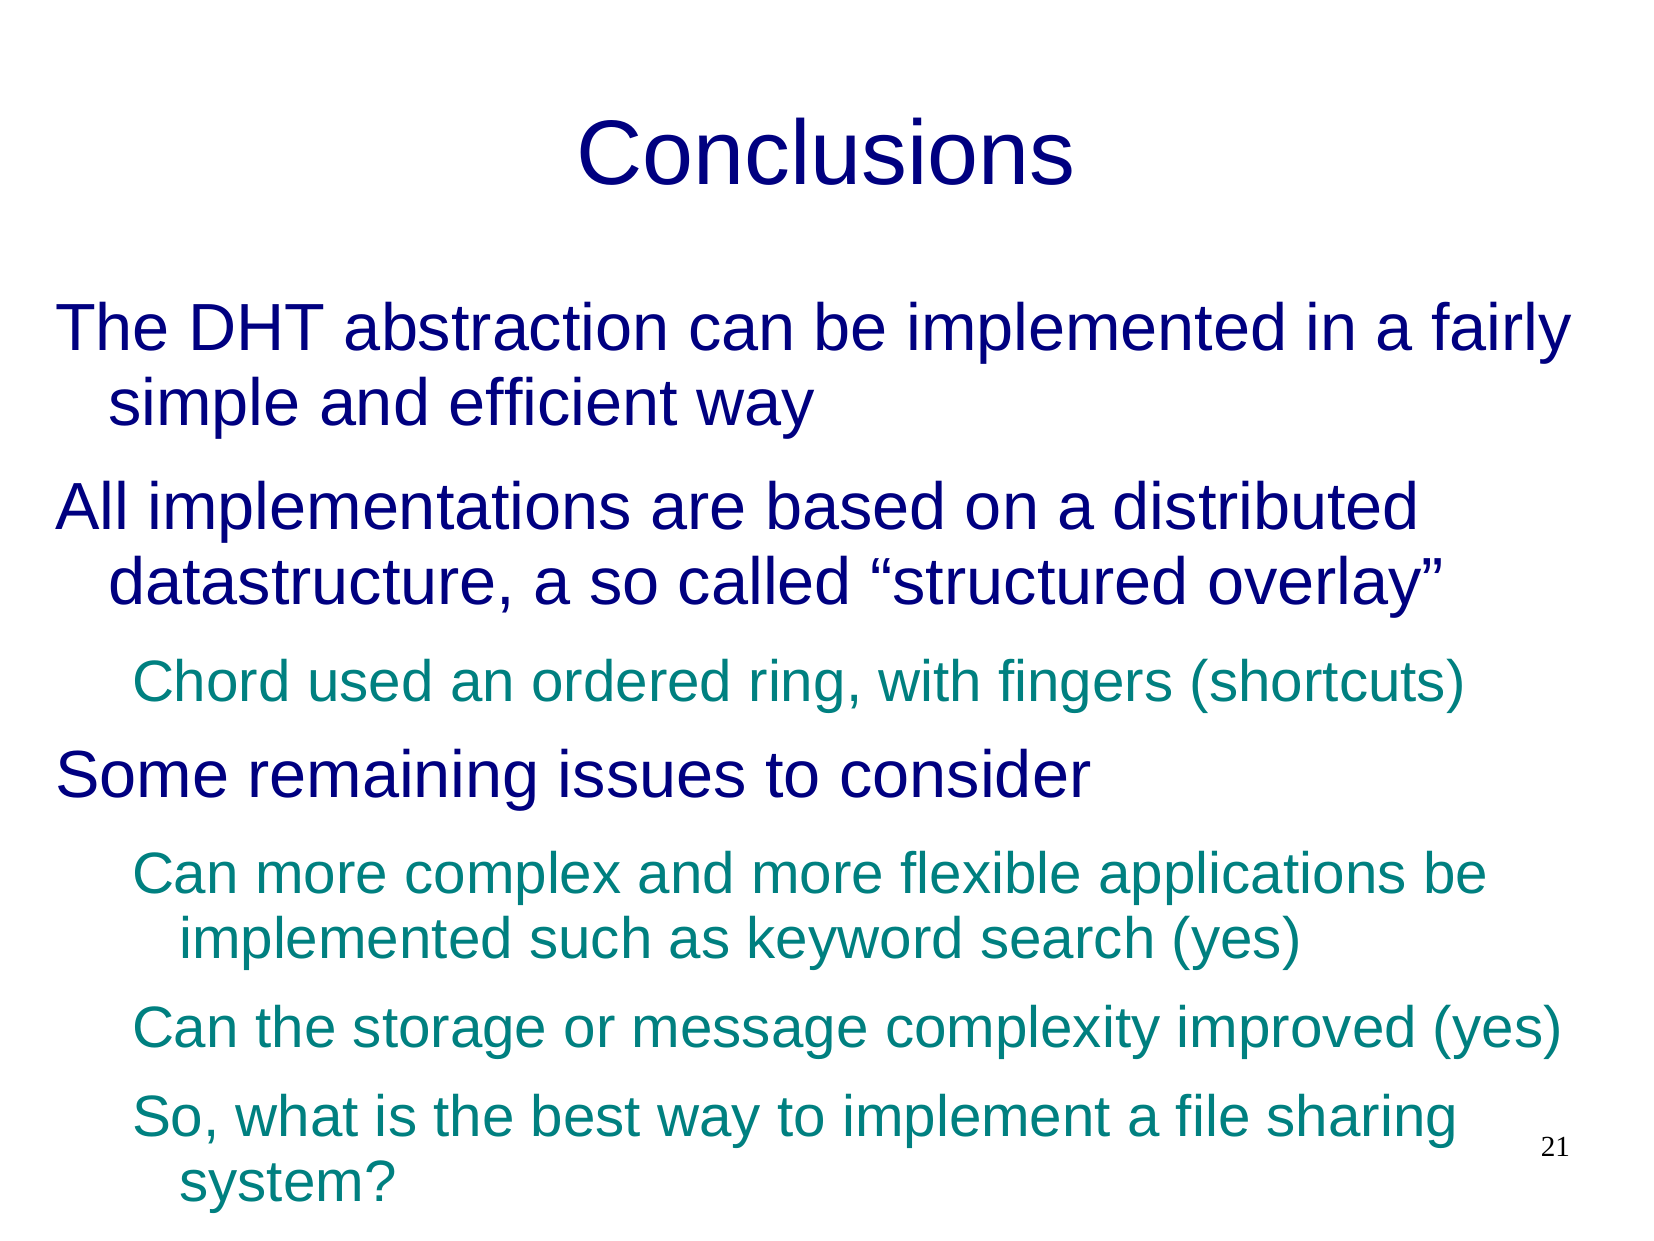

# Conclusions
The DHT abstraction can be implemented in a fairly simple and efficient way
All implementations are based on a distributed datastructure, a so called “structured overlay”
Chord used an ordered ring, with fingers (shortcuts)
Some remaining issues to consider
Can more complex and more flexible applications be implemented such as keyword search (yes)
Can the storage or message complexity improved (yes)
So, what is the best way to implement a file sharing system?
21